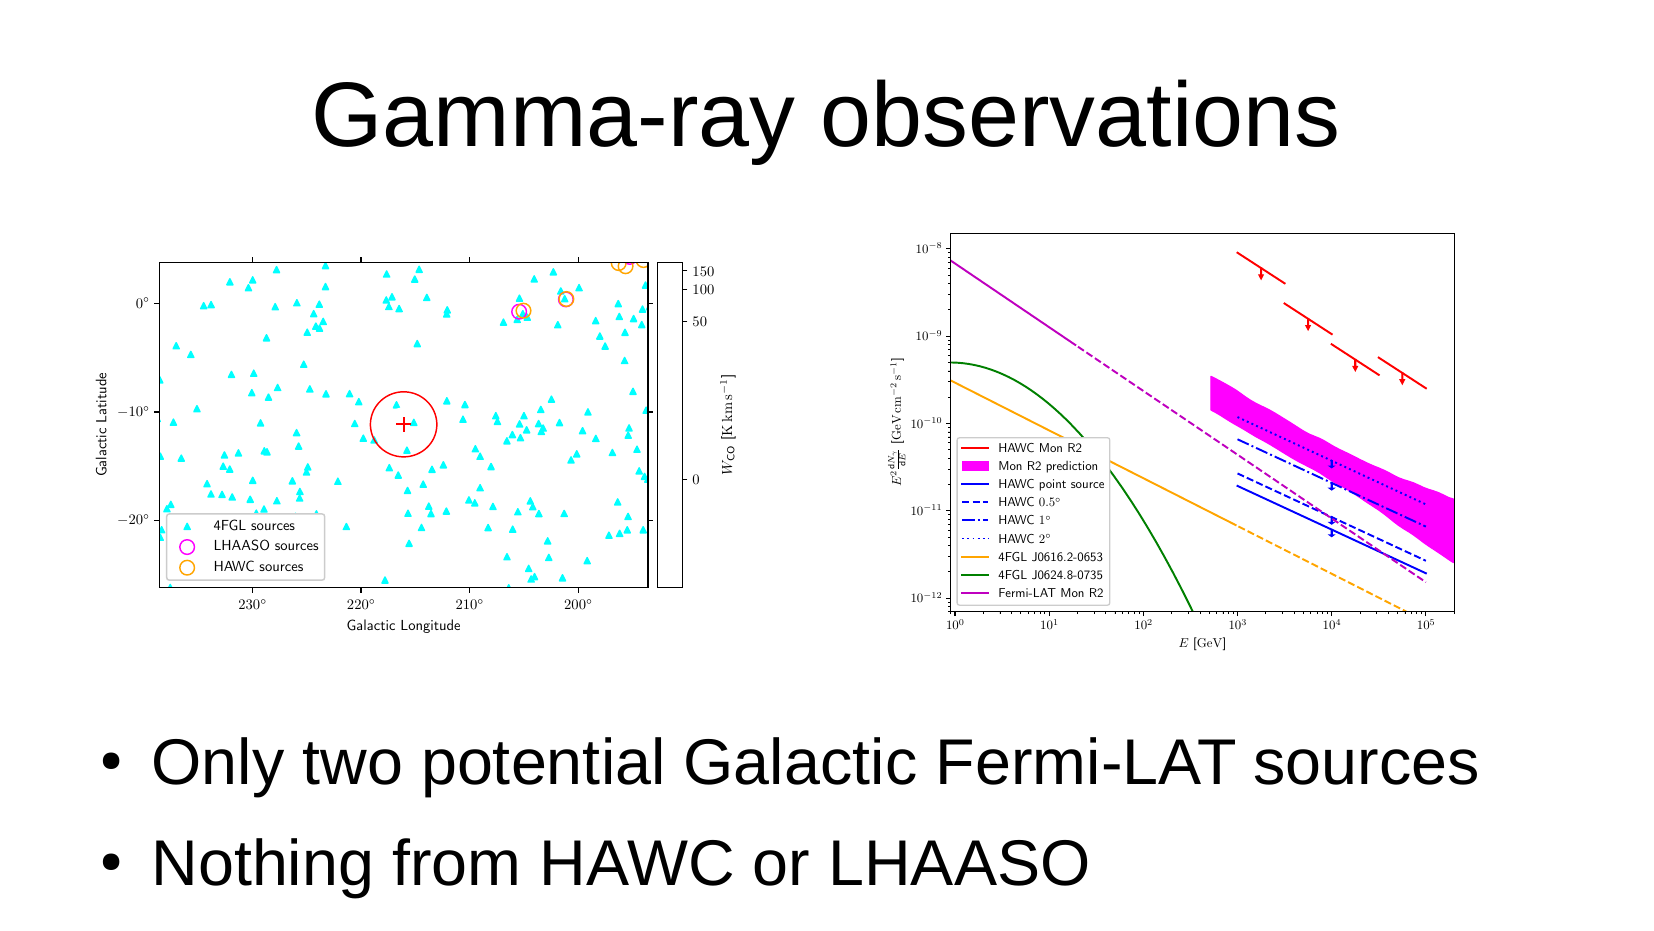

# Gamma-ray observations
Only two potential Galactic Fermi-LAT sources
Nothing from HAWC or LHAASO